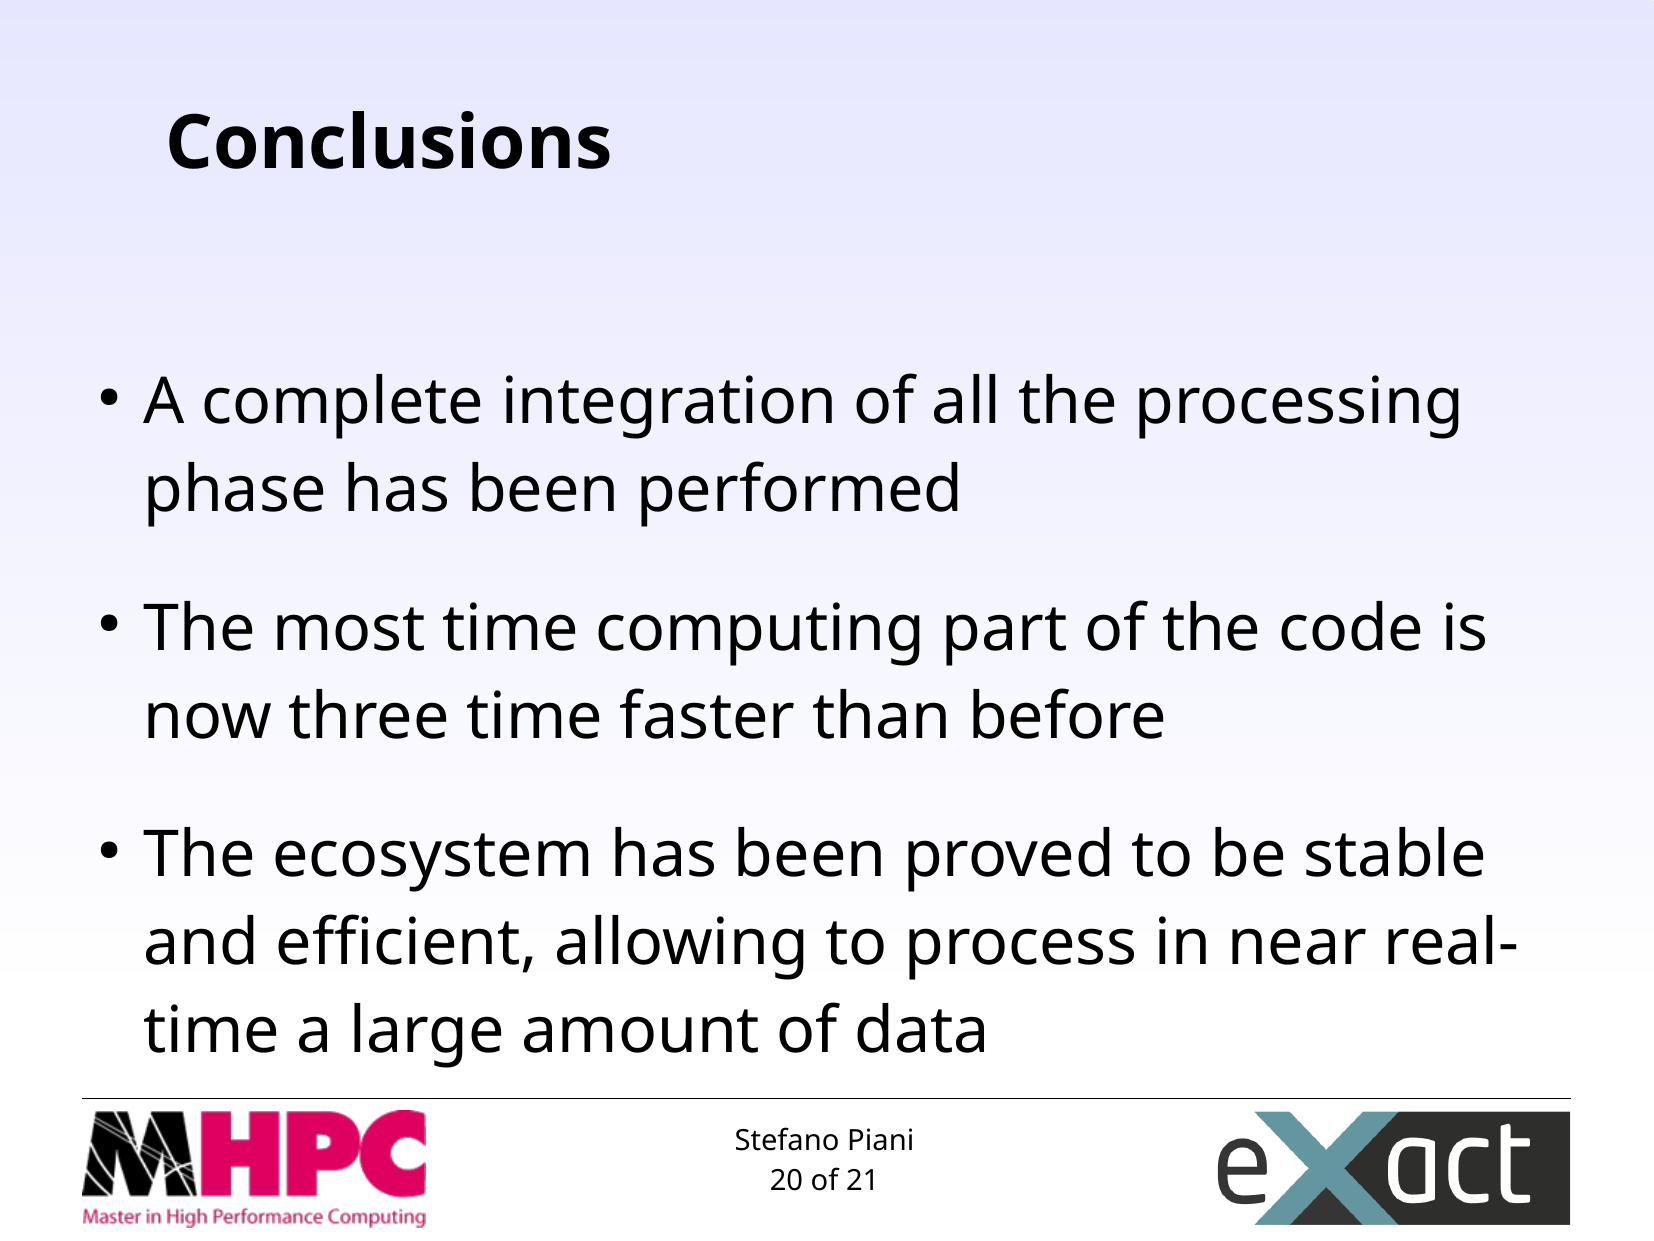

# Conclusions
A complete integration of all the processing phase has been performed
The most time computing part of the code is now three time faster than before
The ecosystem has been proved to be stable and efficient, allowing to process in near real-time a large amount of data
20